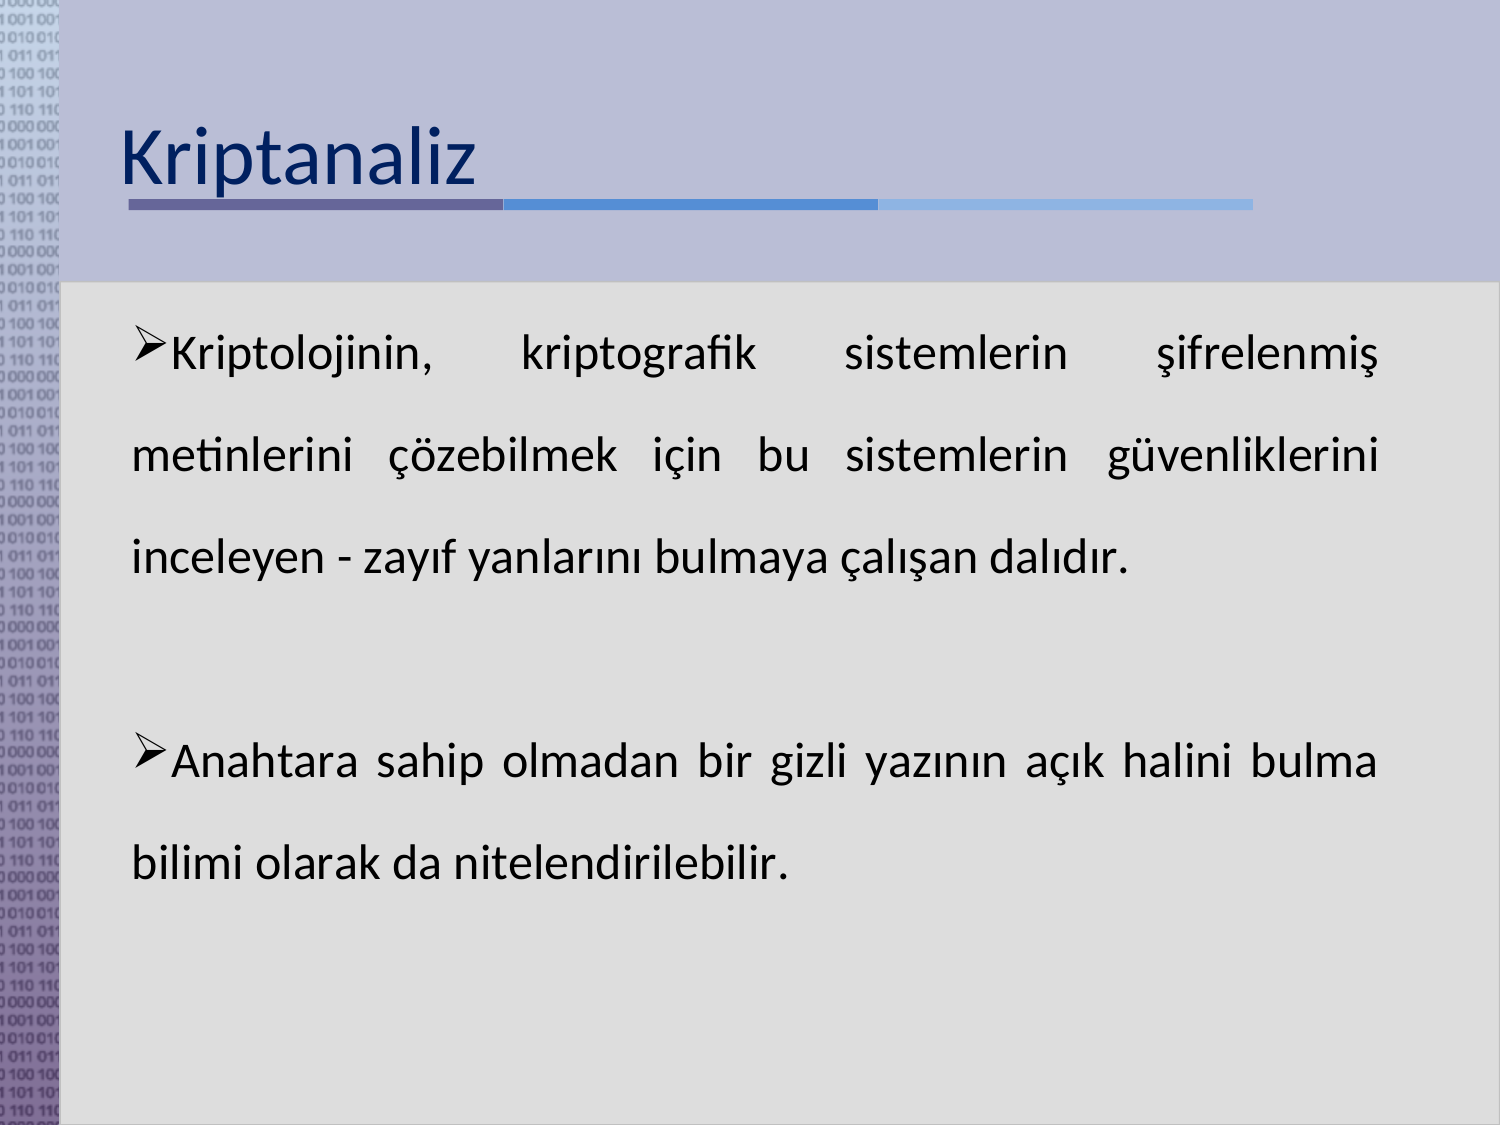

Kriptanaliz
Kriptolojinin, kriptografik sistemlerin şifrelenmiş metinlerini çözebilmek için bu sistemlerin güvenliklerini inceleyen - zayıf yanlarını bulmaya çalışan dalıdır.
Anahtara sahip olmadan bir gizli yazının açık halini bulma bilimi olarak da nitelendirilebilir.